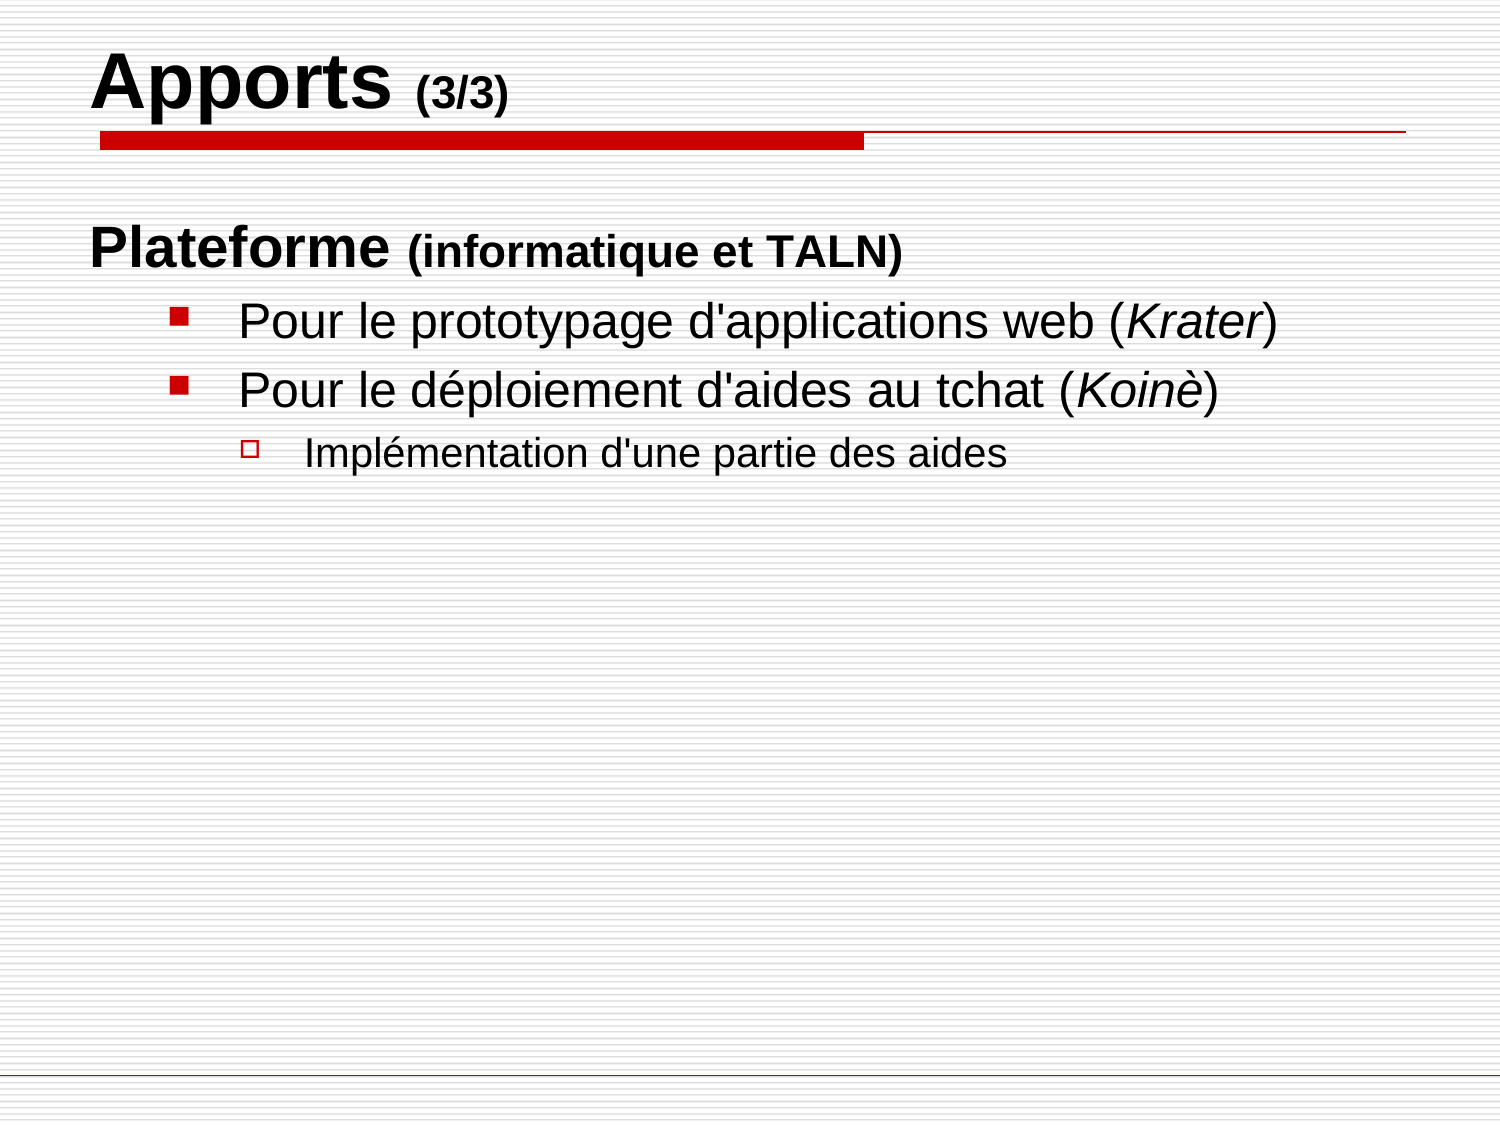

# Apports (3/3)
Plateforme (informatique et TALN)
Pour le prototypage d'applications web (Krater)
Pour le déploiement d'aides au tchat (Koinè)
Implémentation d'une partie des aides